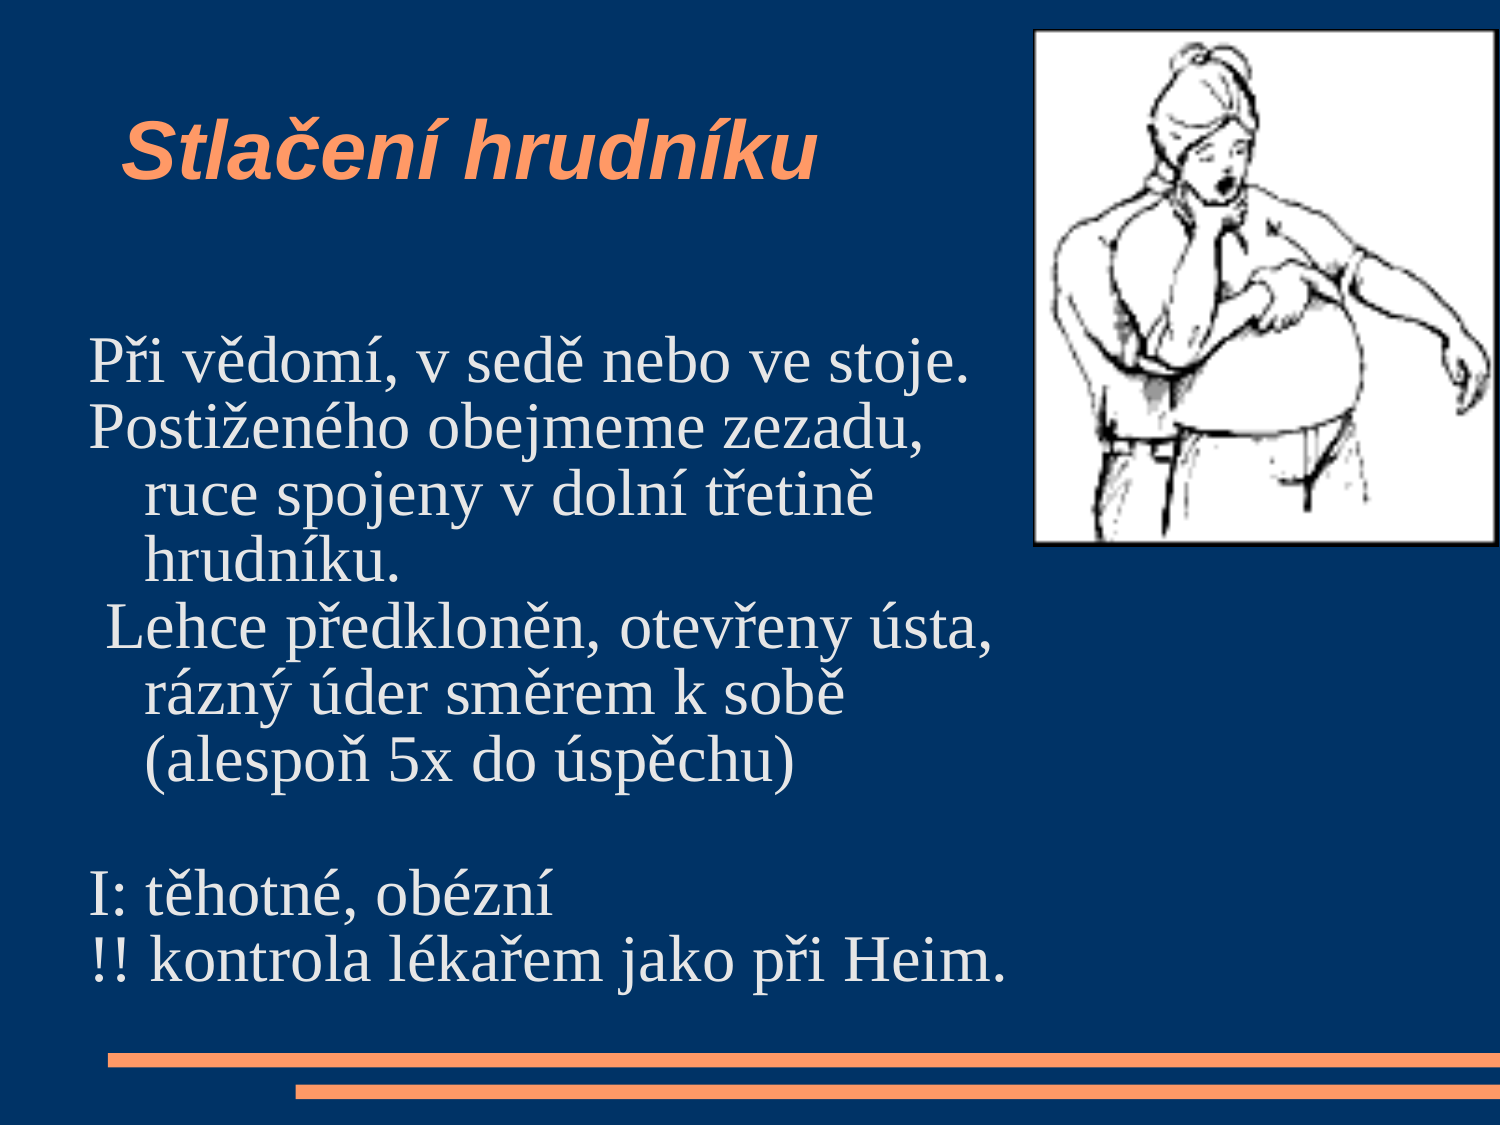

# Stlačení hrudníku
Při vědomí, v sedě nebo ve stoje.
Postiženého obejmeme zezadu, ruce spojeny v dolní třetině hrudníku.
 Lehce předkloněn, otevřeny ústa, rázný úder směrem k sobě (alespoň 5x do úspěchu)
I: těhotné, obézní
!! kontrola lékařem jako při Heim.